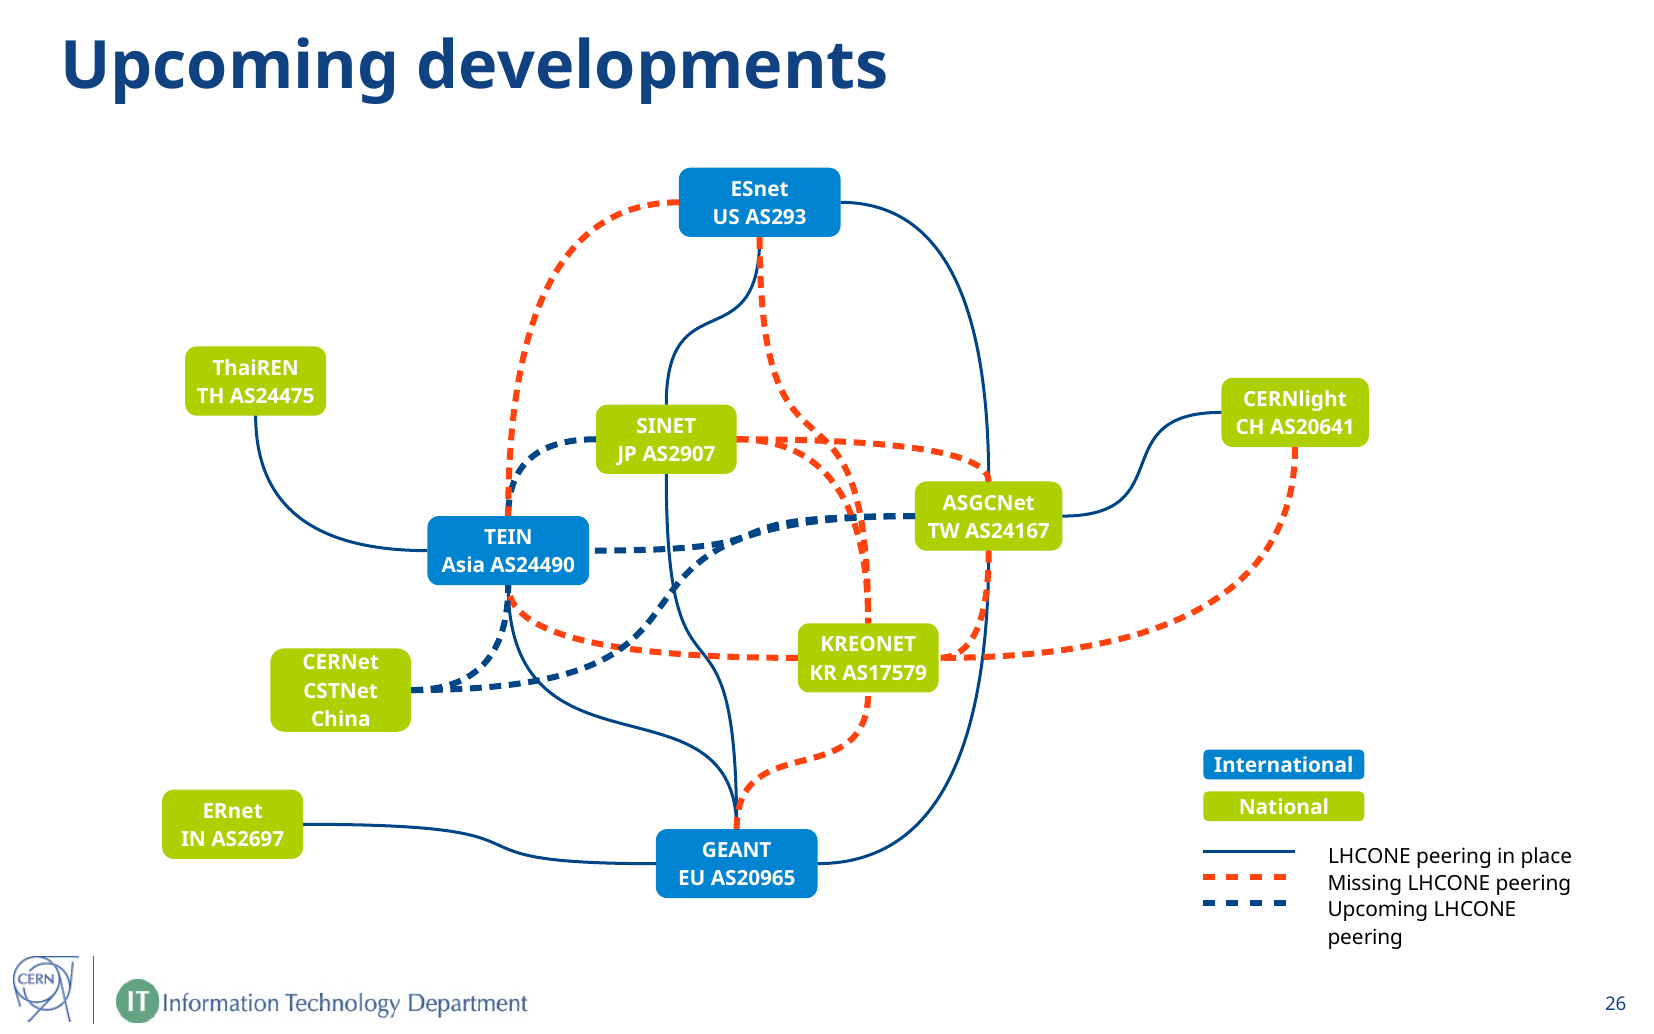

# Upcoming developments
ESnet
US AS293
ThaiREN
TH AS24475
CERNlight
CH AS20641
SINET
JP AS2907
ASGCNet
TW AS24167
TEIN
Asia AS24490
KREONET
KR AS17579
CERNet
CSTNet
China
International
ERnet
IN AS2697
National
GEANT
EU AS20965
LHCONE peering in place
Missing LHCONE peering
Upcoming LHCONE peering